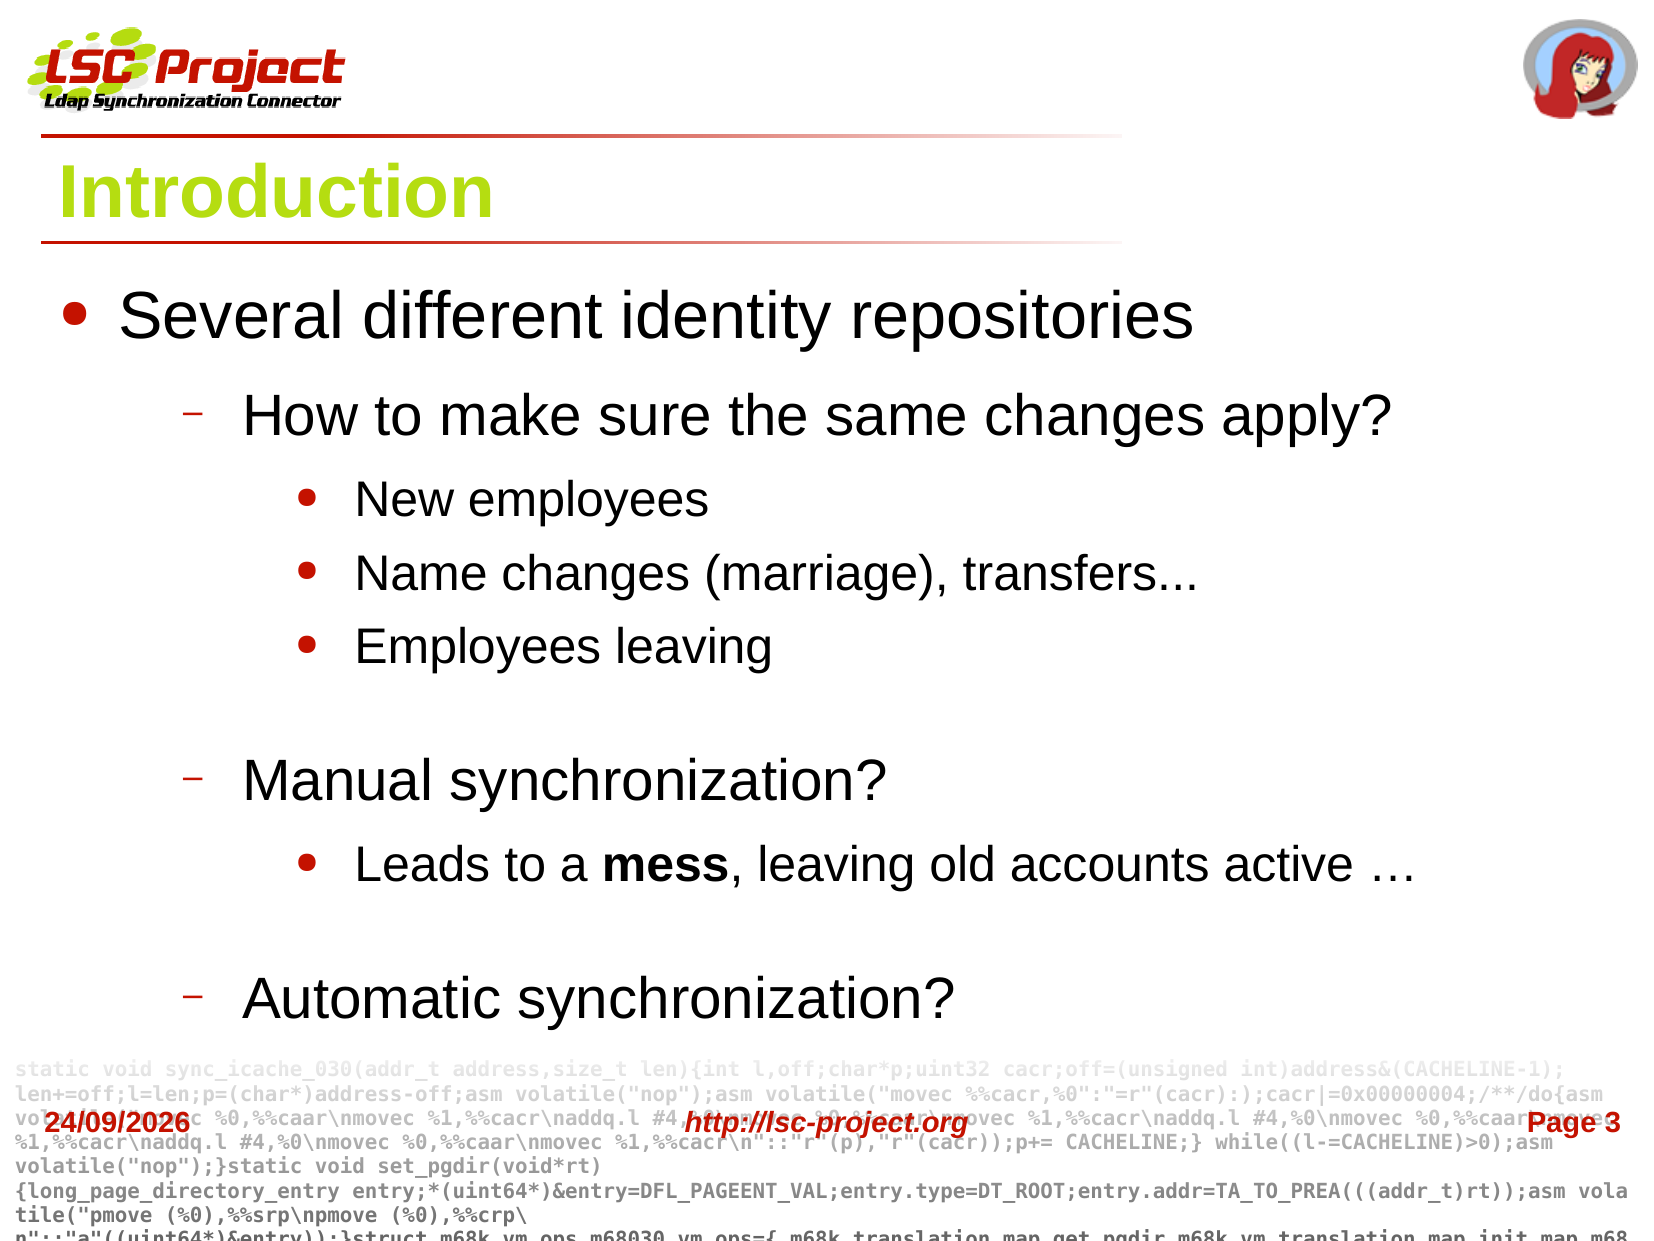

# Introduction
Several different identity repositories
How to make sure the same changes apply?
New employees
Name changes (marriage), transfers...
Employees leaving
Manual synchronization?
Leads to a mess, leaving old accounts active …
Automatic synchronization?